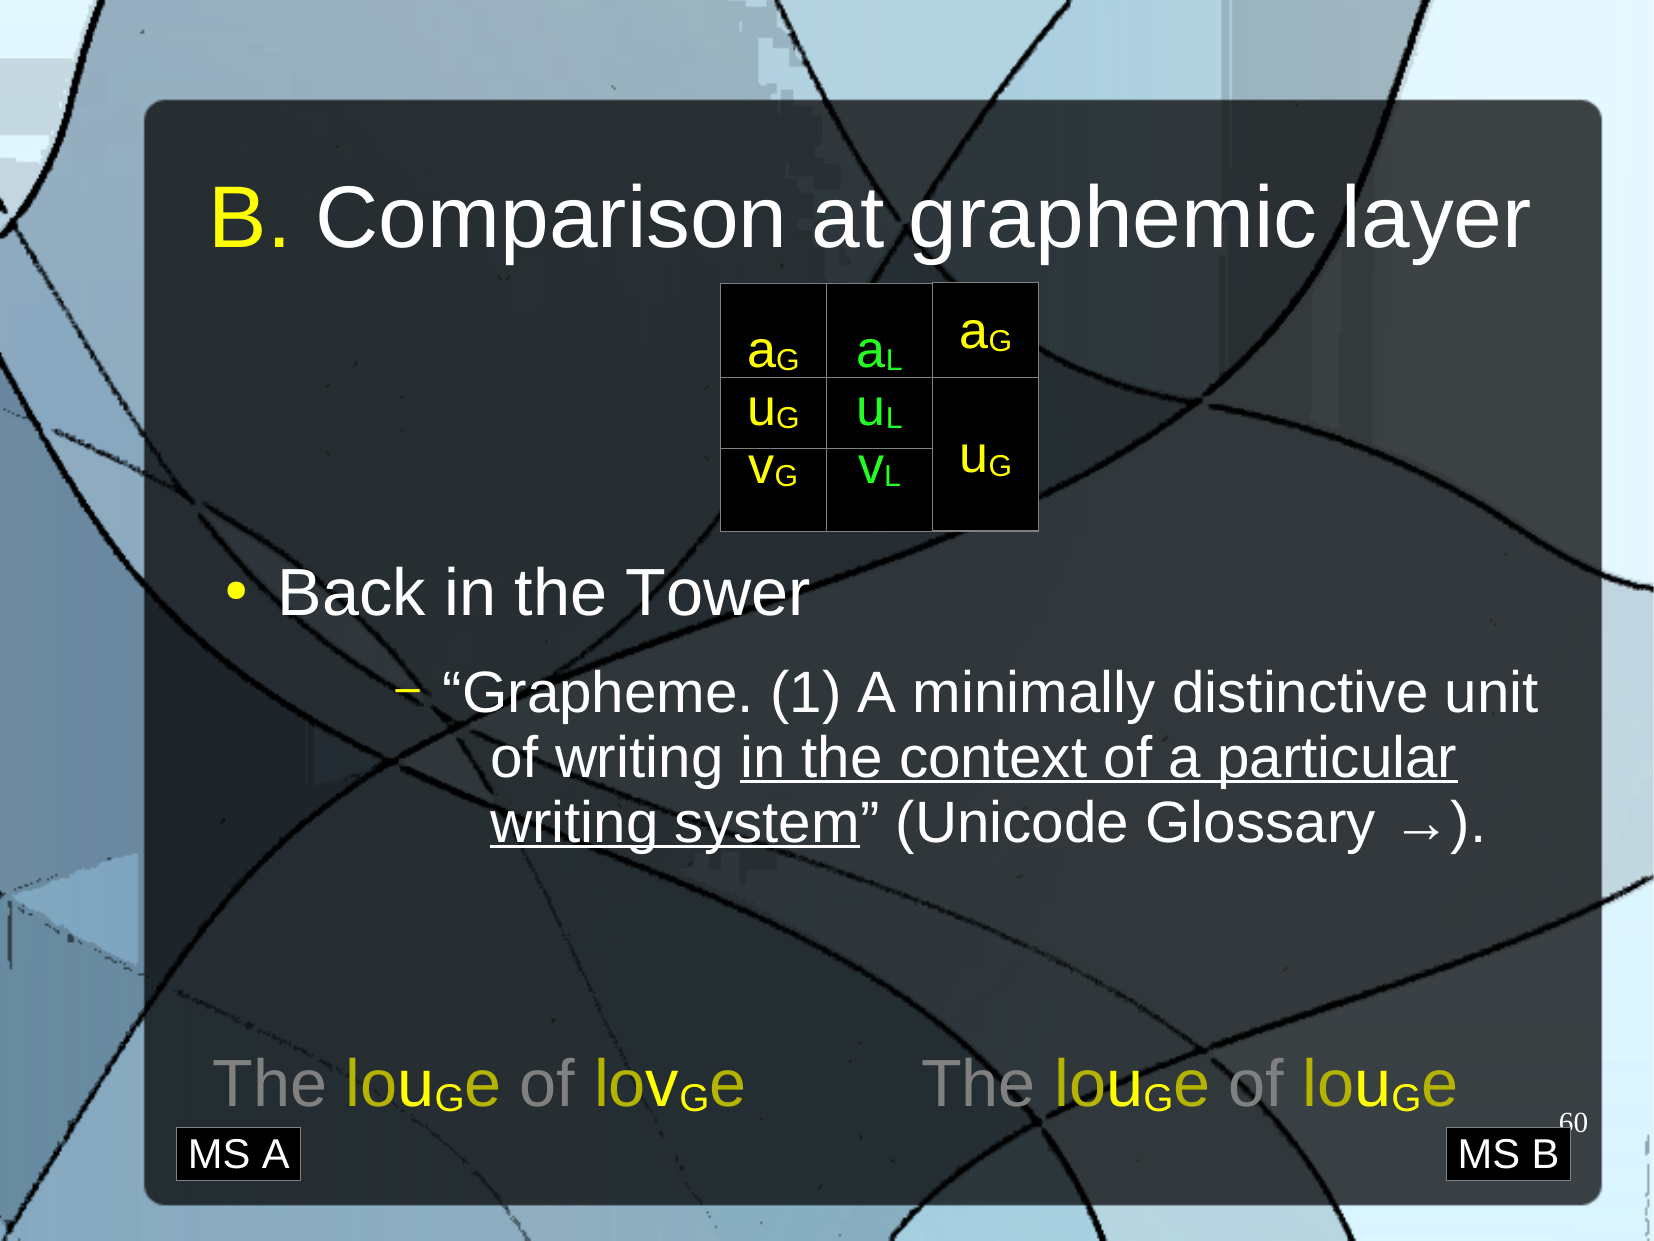

# B. Comparison at graphemic layer
aG
aG
uG
vG
aL
uL
vL
uG
Back in the Tower
“Grapheme. (1) A minimally distinctive unit of writing in the context of a particular writing system” (Unicode Glossary →).
The louGe of lovGe		The louGe of louGe
60
MS A
MS B